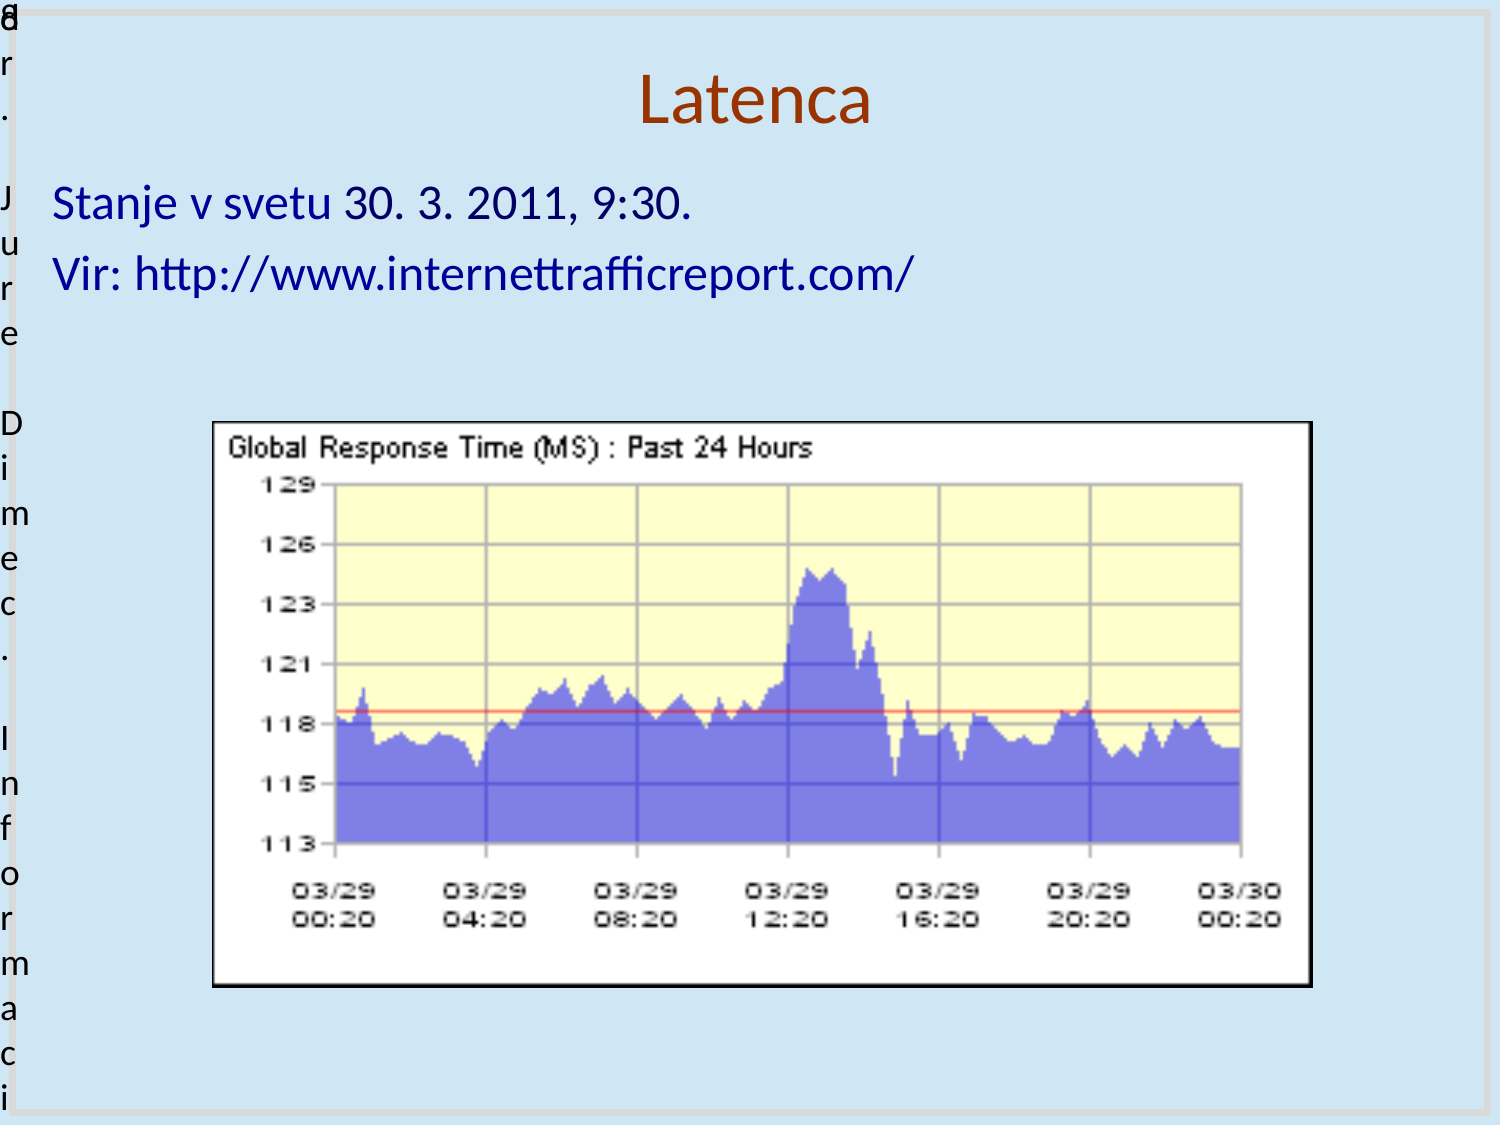

dr. Jure Dimec. Informacijski viri na Internetu (2012 / 13). Statistika prometa na Internetu.
# Latenca
Stanje v svetu 30. 3. 2011, 9:30.
Vir: http://www.internettrafficreport.com/